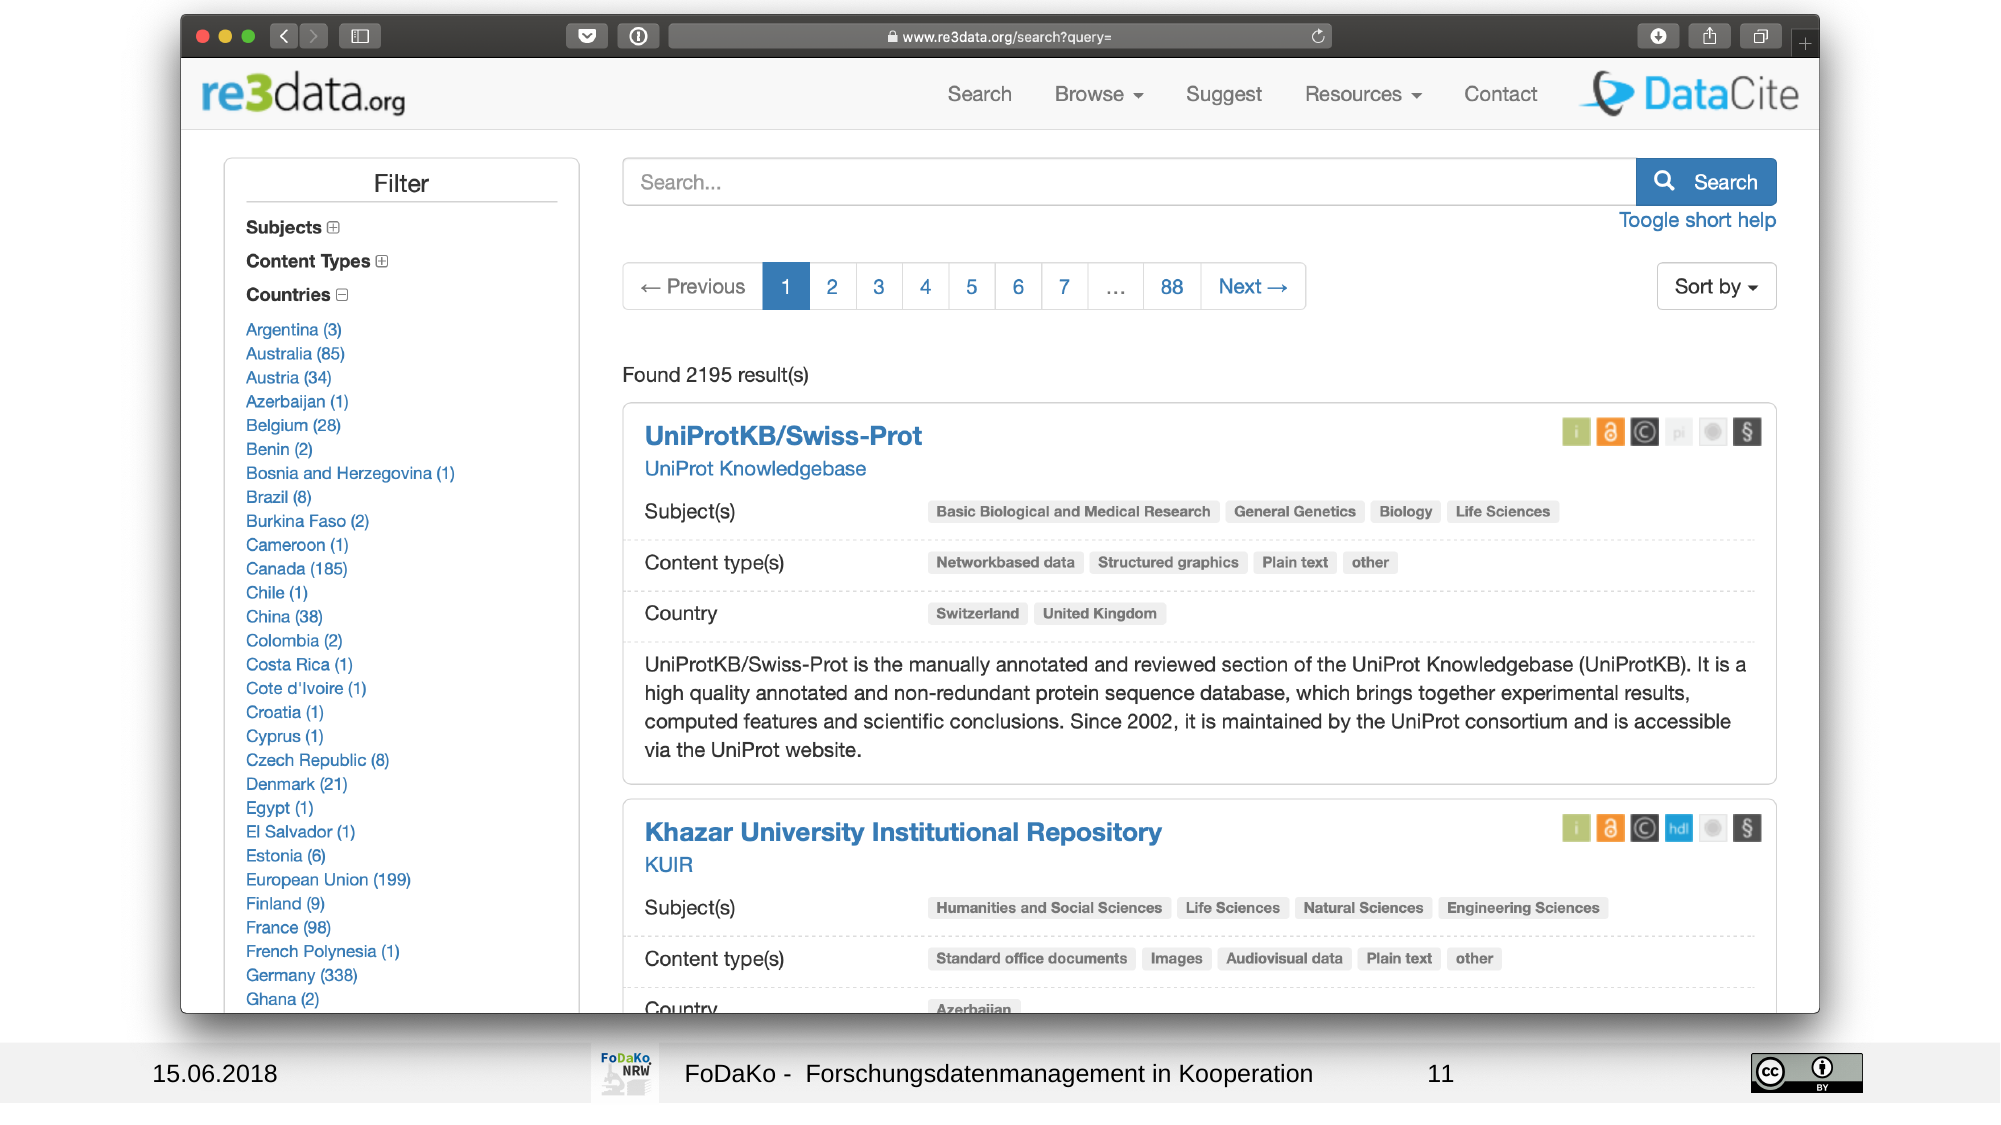

# re3data.org
15.06.2018
FoDaKo -  Forschungsdatenmanagement in Kooperation
11